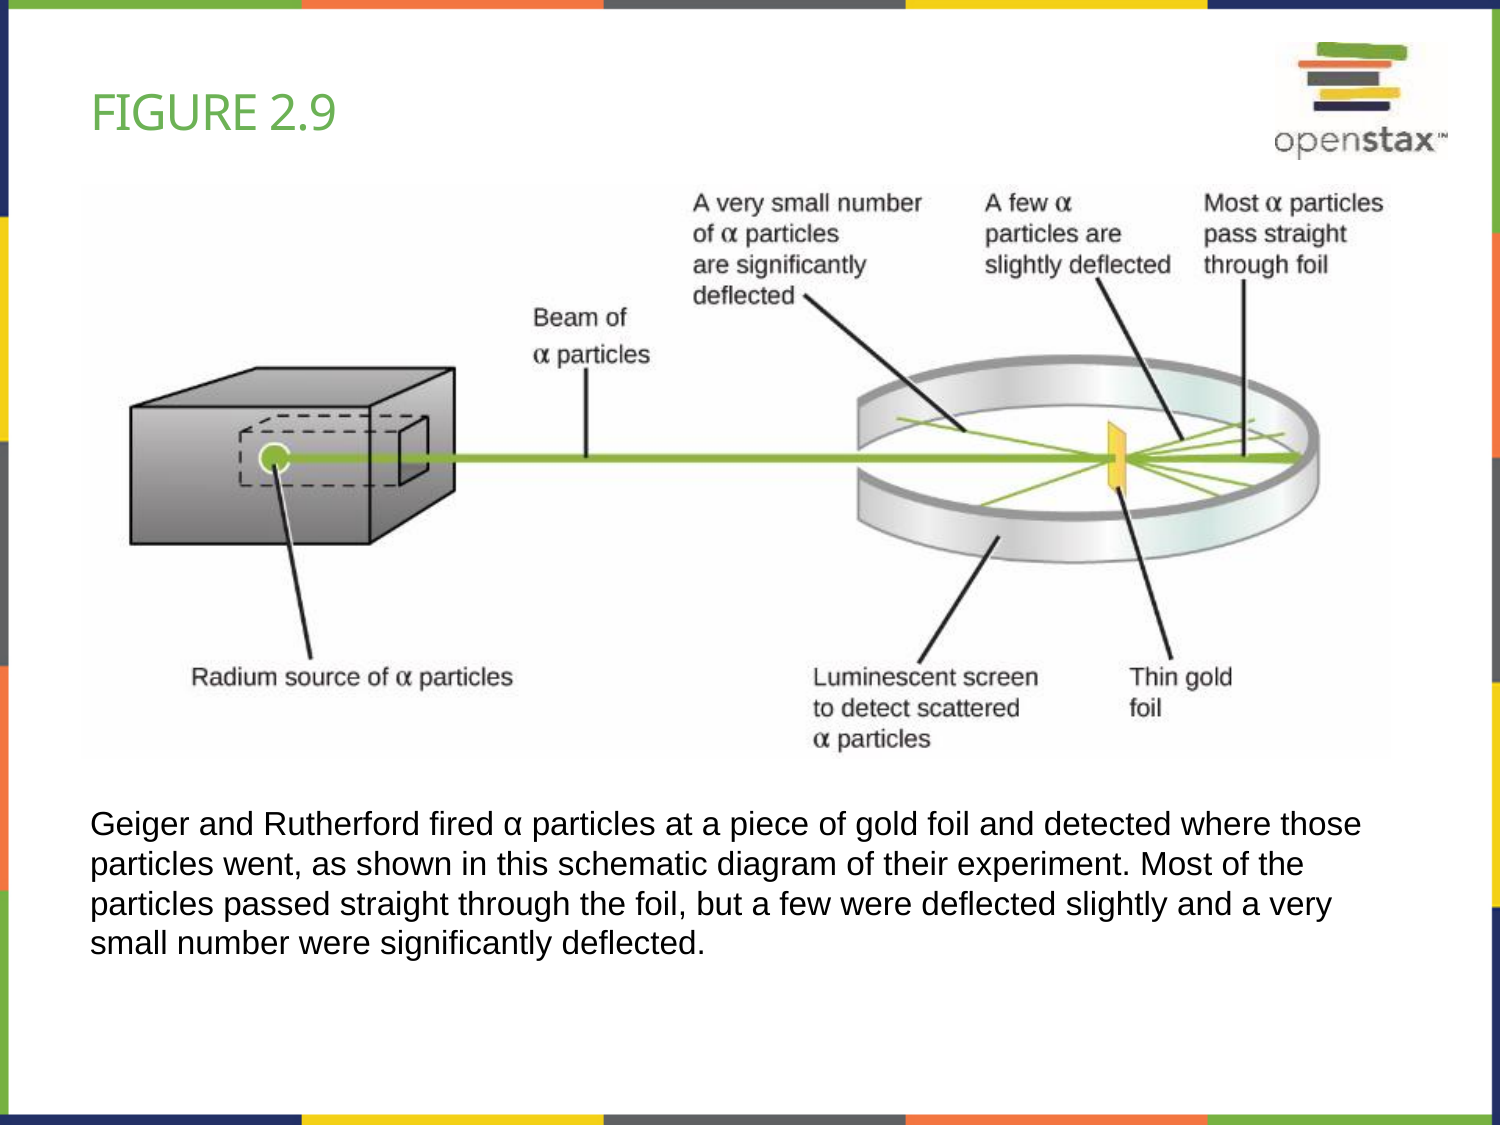

# Figure 2.9
Geiger and Rutherford fired α particles at a piece of gold foil and detected where those particles went, as shown in this schematic diagram of their experiment. Most of the particles passed straight through the foil, but a few were deflected slightly and a very small number were significantly deflected.